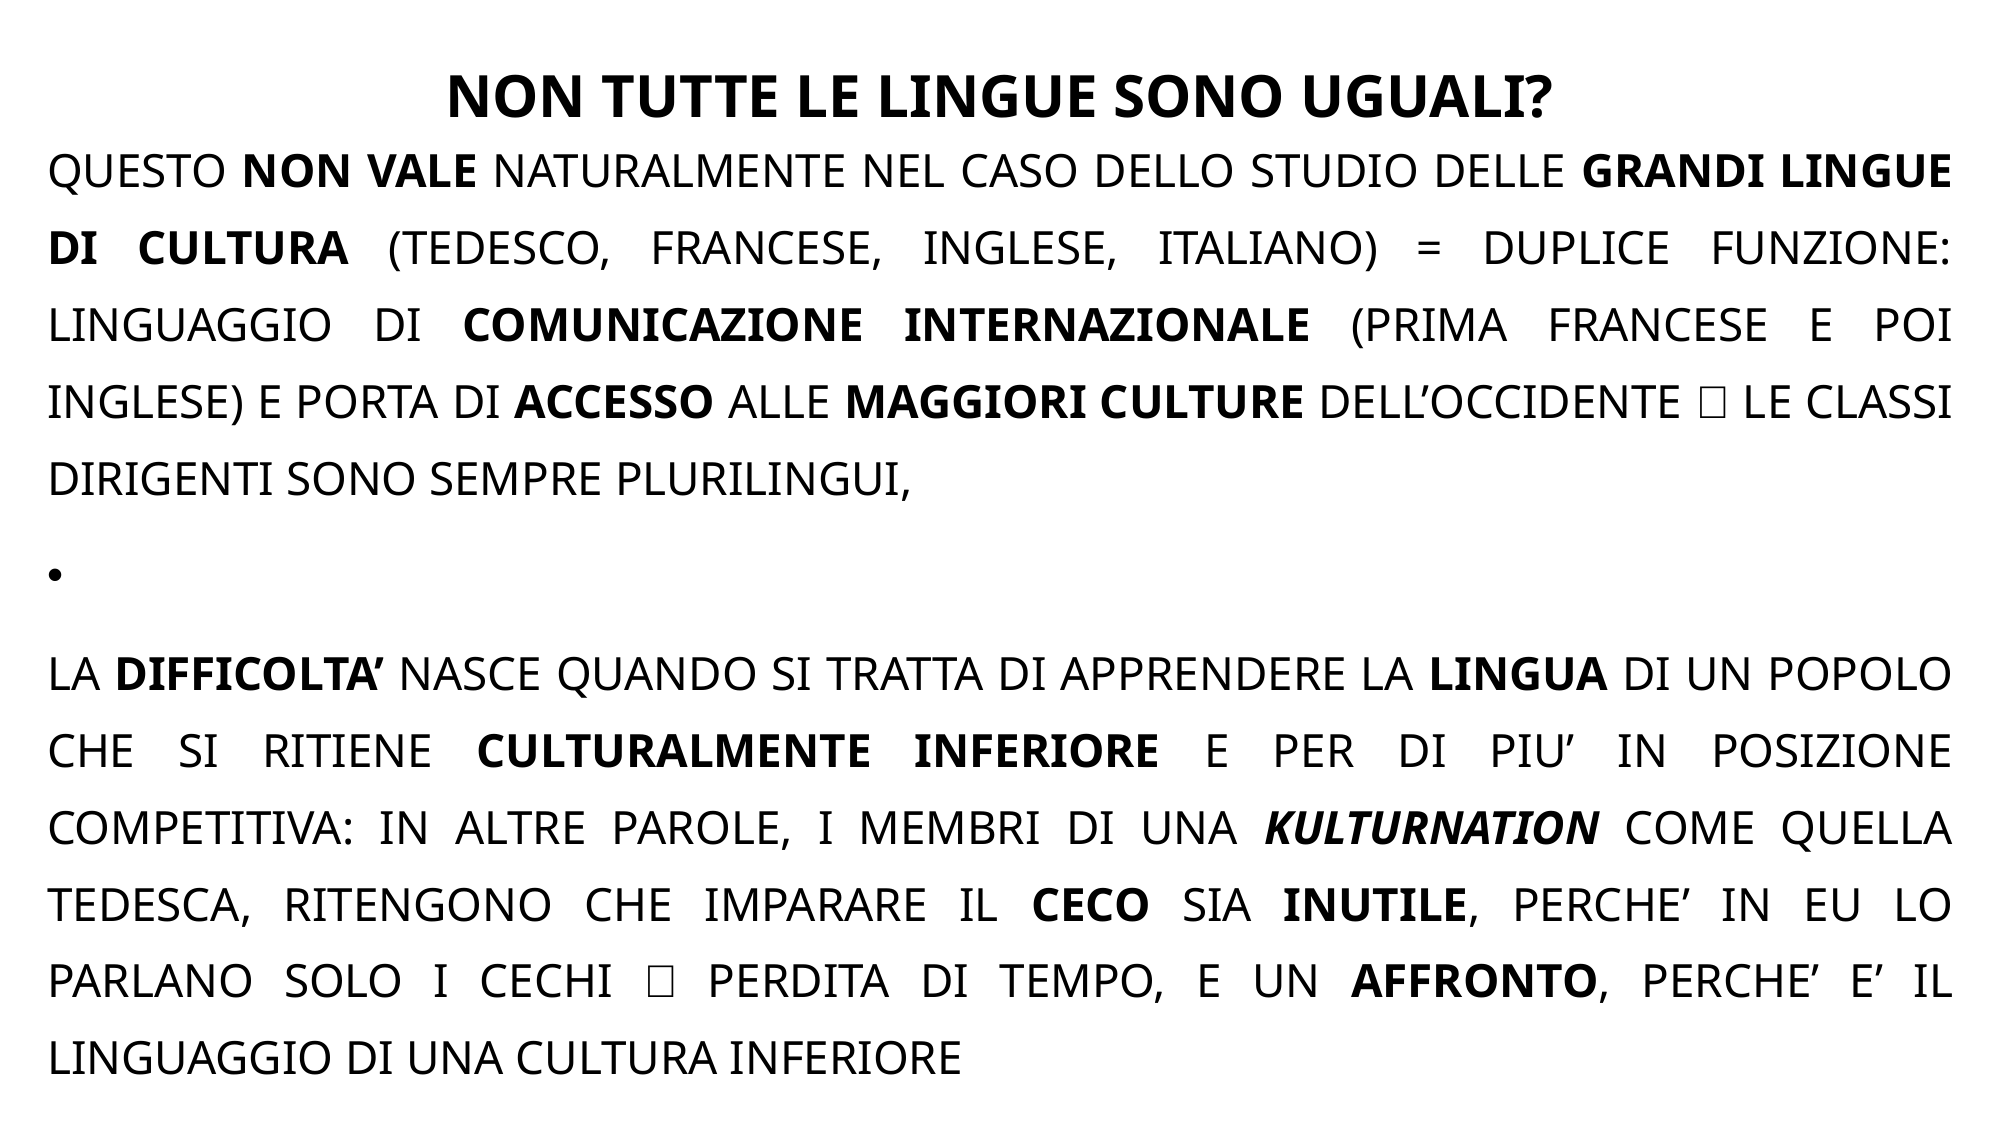

# NON TUTTE LE LINGUE SONO UGUALI?
QUESTO NON VALE NATURALMENTE NEL CASO DELLO STUDIO DELLE GRANDI LINGUE DI CULTURA (TEDESCO, FRANCESE, INGLESE, ITALIANO) = DUPLICE FUNZIONE: LINGUAGGIO DI COMUNICAZIONE INTERNAZIONALE (PRIMA FRANCESE E POI INGLESE) E PORTA DI ACCESSO ALLE MAGGIORI CULTURE DELL’OCCIDENTE  LE CLASSI DIRIGENTI SONO SEMPRE PLURILINGUI,
LA DIFFICOLTA’ NASCE QUANDO SI TRATTA DI APPRENDERE LA LINGUA DI UN POPOLO CHE SI RITIENE CULTURALMENTE INFERIORE E PER DI PIU’ IN POSIZIONE COMPETITIVA: IN ALTRE PAROLE, I MEMBRI DI UNA KULTURNATION COME QUELLA TEDESCA, RITENGONO CHE IMPARARE IL CECO SIA INUTILE, PERCHE’ IN EU LO PARLANO SOLO I CECHI  PERDITA DI TEMPO, E UN AFFRONTO, PERCHE’ E’ IL LINGUAGGIO DI UNA CULTURA INFERIORE